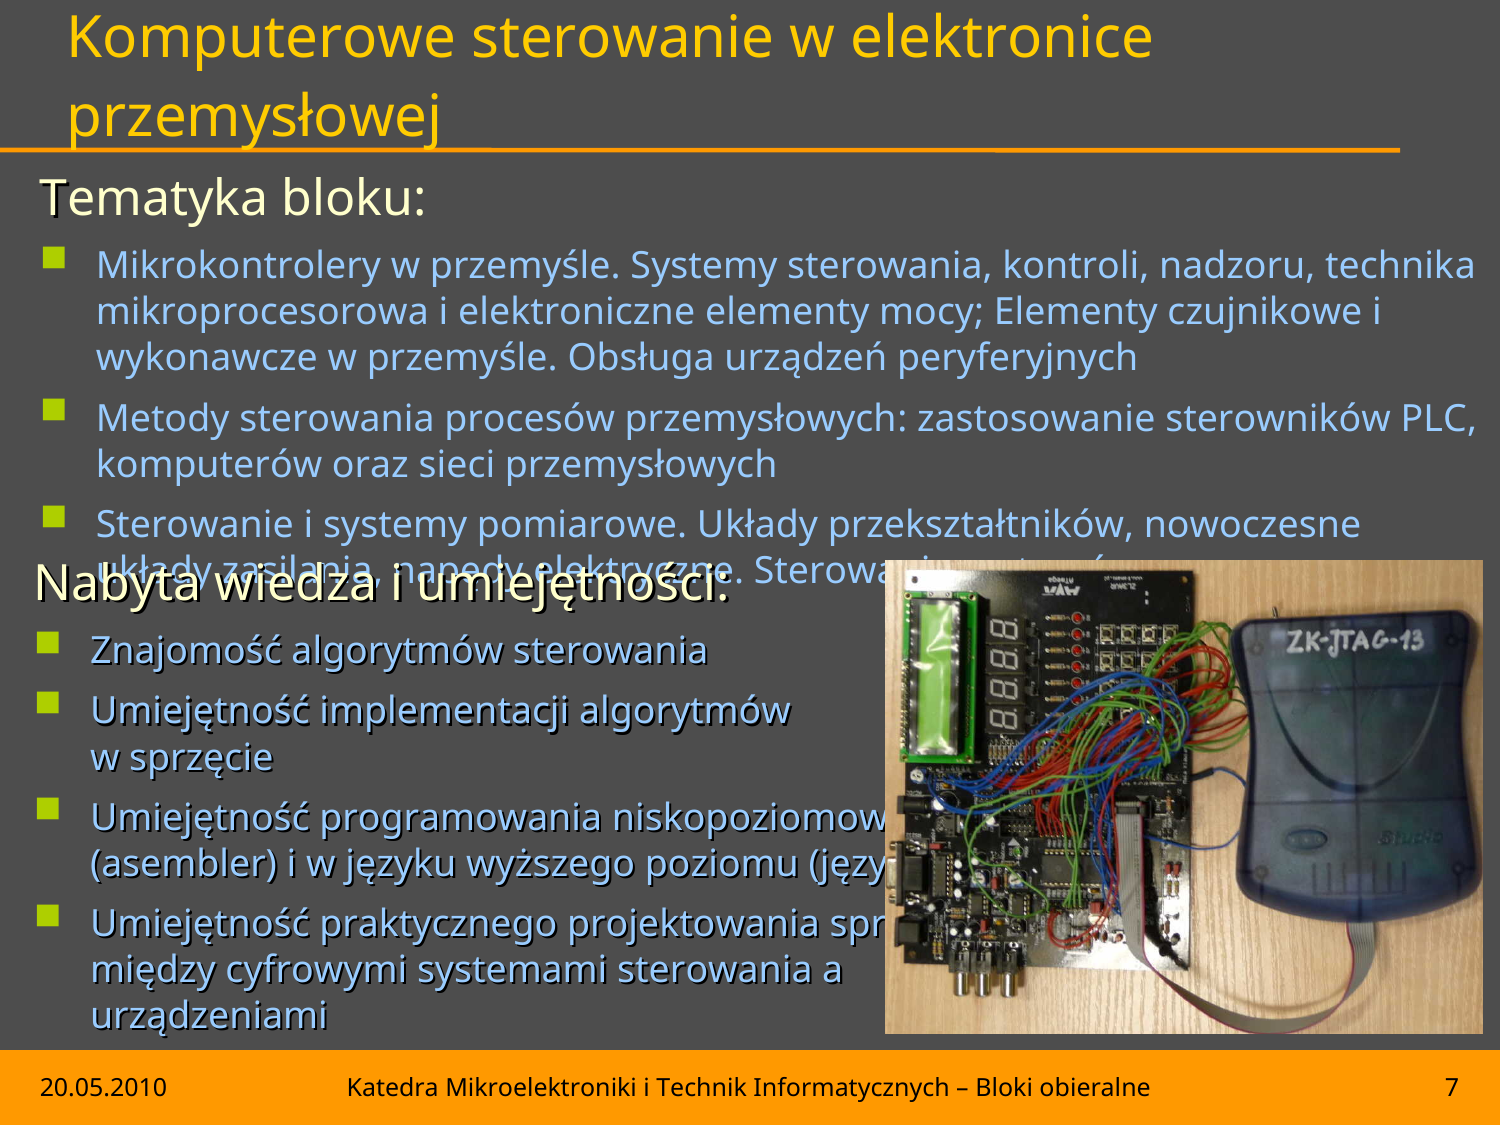

# Komputerowe sterowanie w elektronice przemysłowej
Tematyka bloku:
Mikrokontrolery w przemyśle. Systemy sterowania, kontroli, nadzoru, technika mikroprocesorowa i elektroniczne elementy mocy; Elementy czujnikowe i wykonawcze w przemyśle. Obsługa urządzeń peryferyjnych
Metody sterowania procesów przemysłowych: zastosowanie sterowników PLC, komputerów oraz sieci przemysłowych
Sterowanie i systemy pomiarowe. Układy przekształtników, nowoczesne układy zasilania, napędy elektryczne. Sterowanie systemów mocy
Nabyta wiedza i umiejętności:
Znajomość algorytmów sterowania
Umiejętność implementacji algorytmów w sprzęcie
Umiejętność programowania niskopoziomowego (asembler) i w języku wyższego poziomu (język C)
Umiejętność praktycznego projektowania sprzęgu między cyfrowymi systemami sterowania a urządzeniami
20.05.2010
Katedra Mikroelektroniki i Technik Informatycznych – Bloki obieralne
7